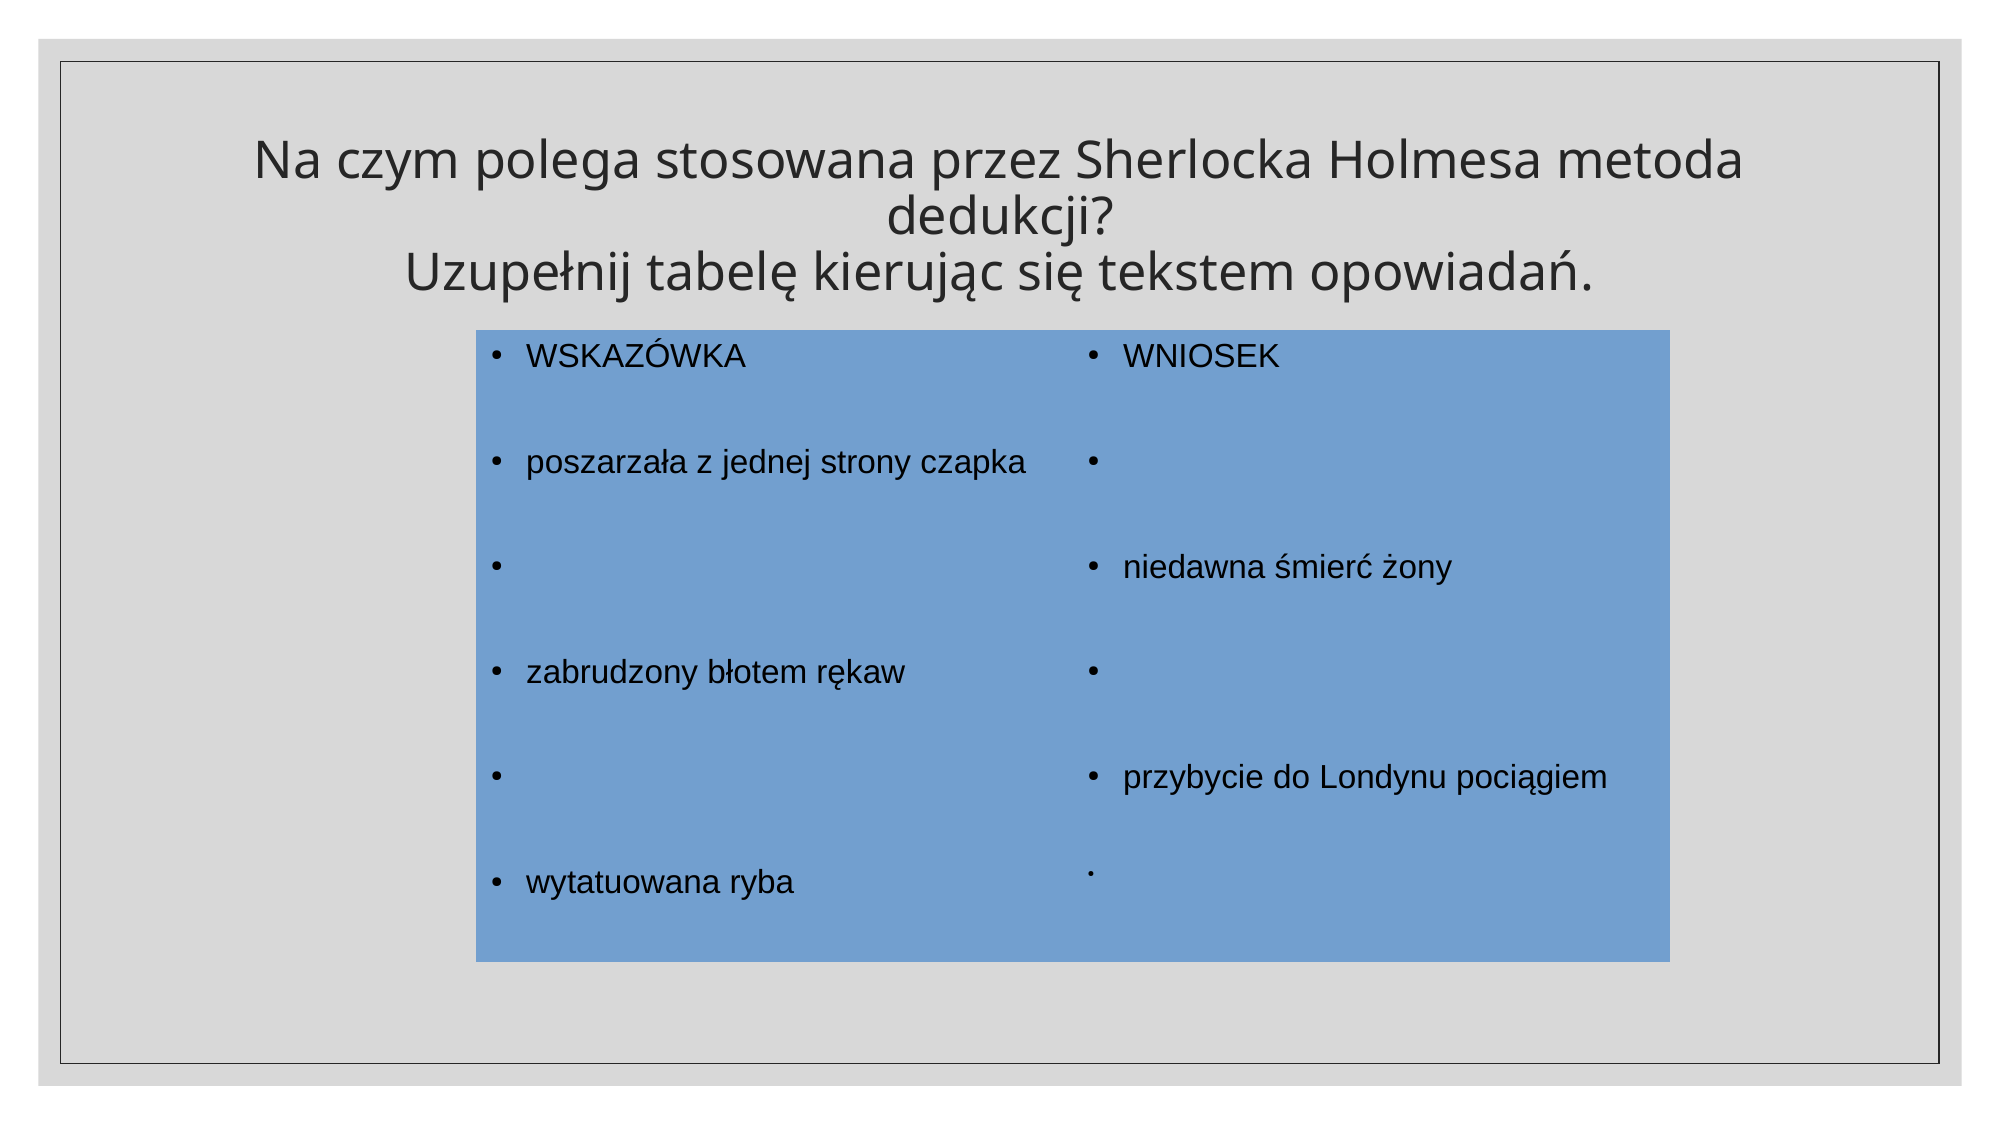

# Na czym polega stosowana przez Sherlocka Holmesa metoda dedukcji? Uzupełnij tabelę kierując się tekstem opowiadań.
| WSKAZÓWKA | WNIOSEK |
| --- | --- |
| poszarzała z jednej strony czapka | |
| | niedawna śmierć żony |
| zabrudzony błotem rękaw | |
| | przybycie do Londynu pociągiem |
| wytatuowana ryba | |